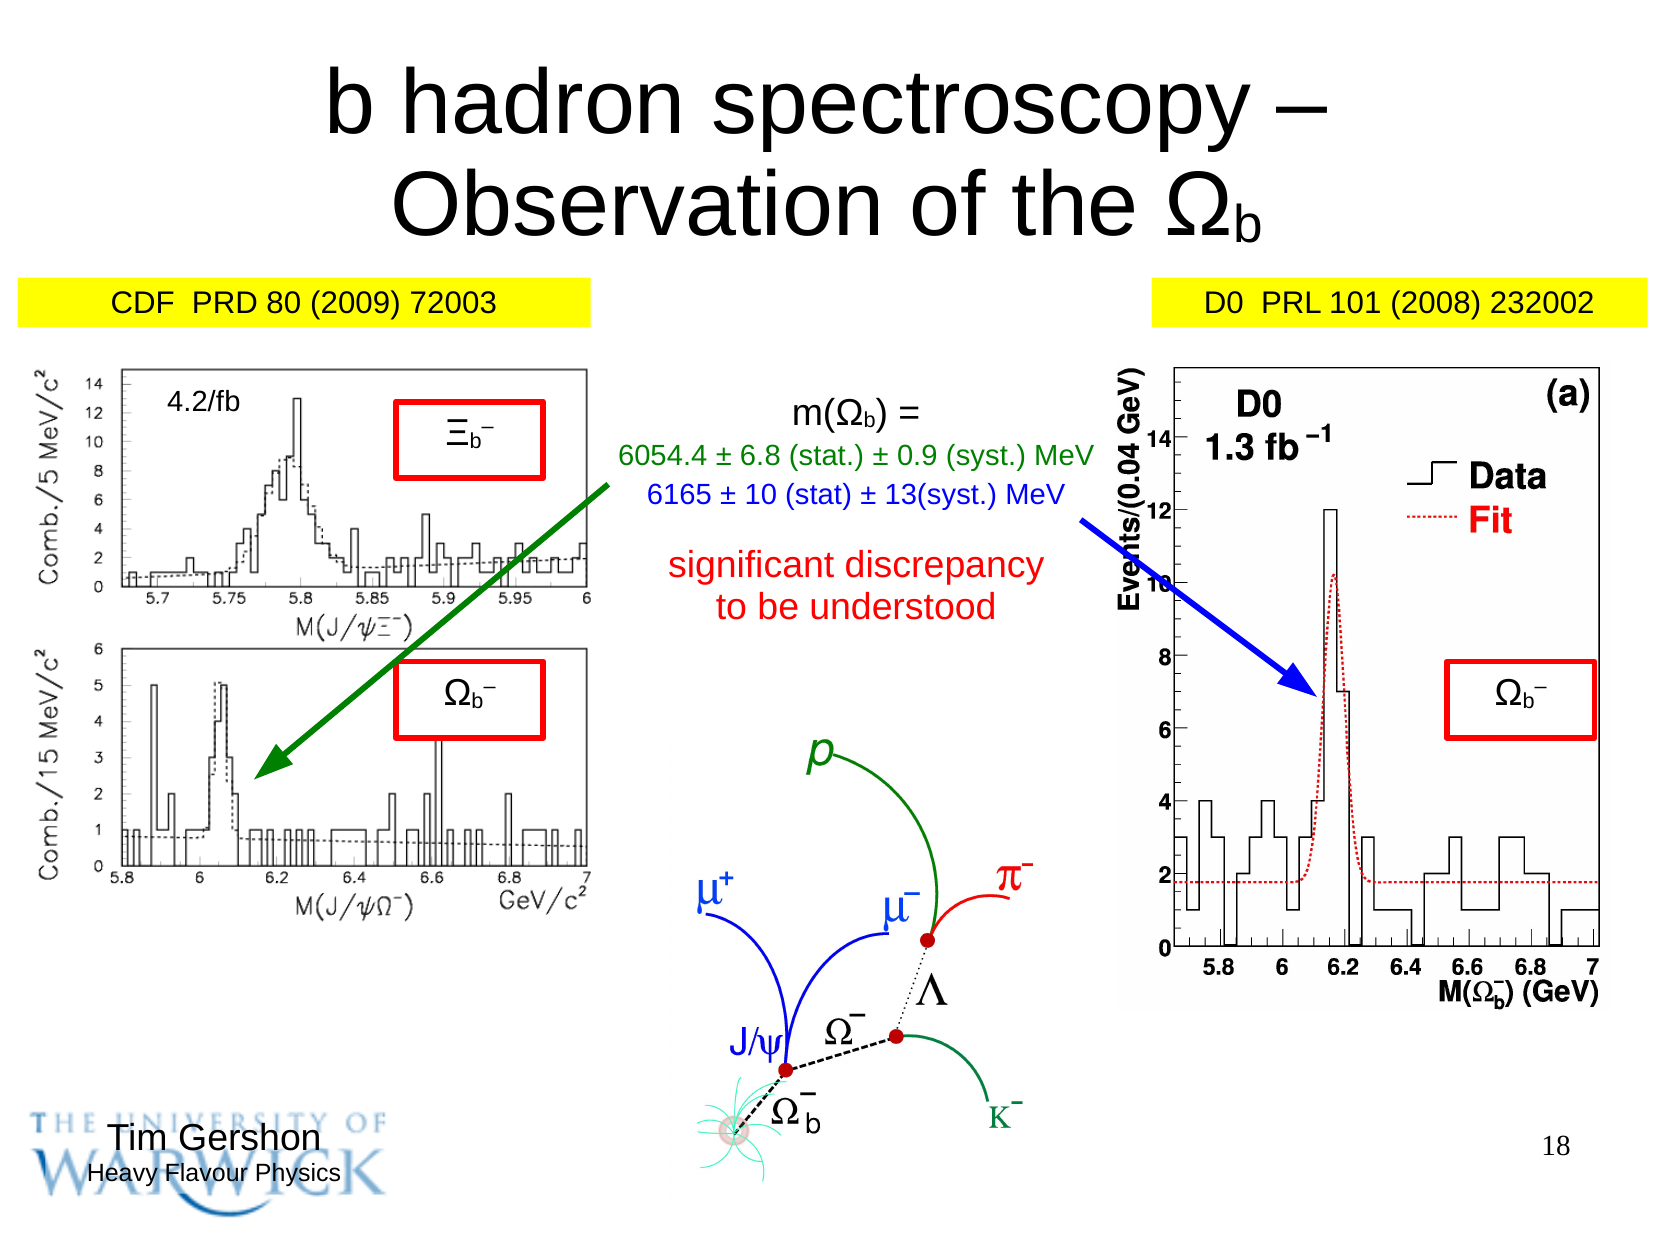

# b hadron spectroscopy – Observation of the Ωb
CDF PRD 80 (2009) 72003
D0 PRL 101 (2008) 232002
4.2/fb
m(Ωb) =
6054.4 ± 6.8 (stat.) ± 0.9 (syst.) MeV
6165 ± 10 (stat) ± 13(syst.) MeV
significant discrepancy
to be understood
Ξb–
Ωb–
Ωb–
Tim Gershon
Heavy Flavour Physics
18